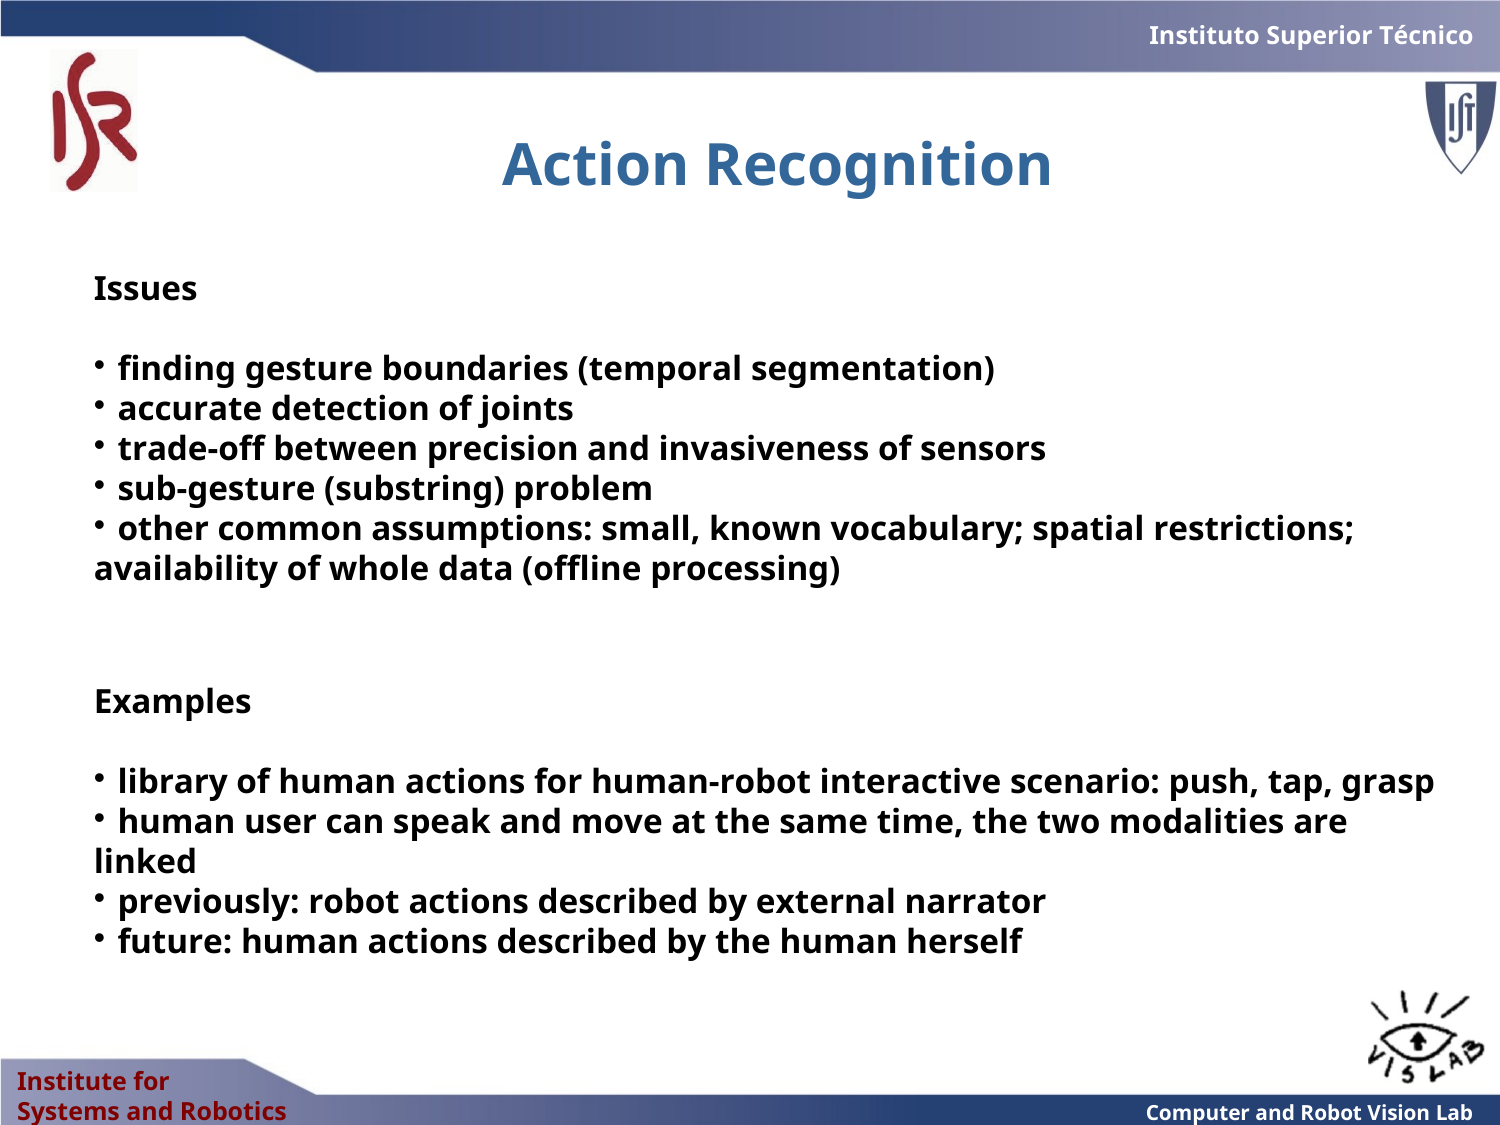

Action Recognition
Issues
 finding gesture boundaries (temporal segmentation)
 accurate detection of joints
 trade-off between precision and invasiveness of sensors
 sub-gesture (substring) problem
 other common assumptions: small, known vocabulary; spatial restrictions; availability of whole data (offline processing)
Examples
 library of human actions for human-robot interactive scenario: push, tap, grasp
 human user can speak and move at the same time, the two modalities are linked
 previously: robot actions described by external narrator
 future: human actions described by the human herself